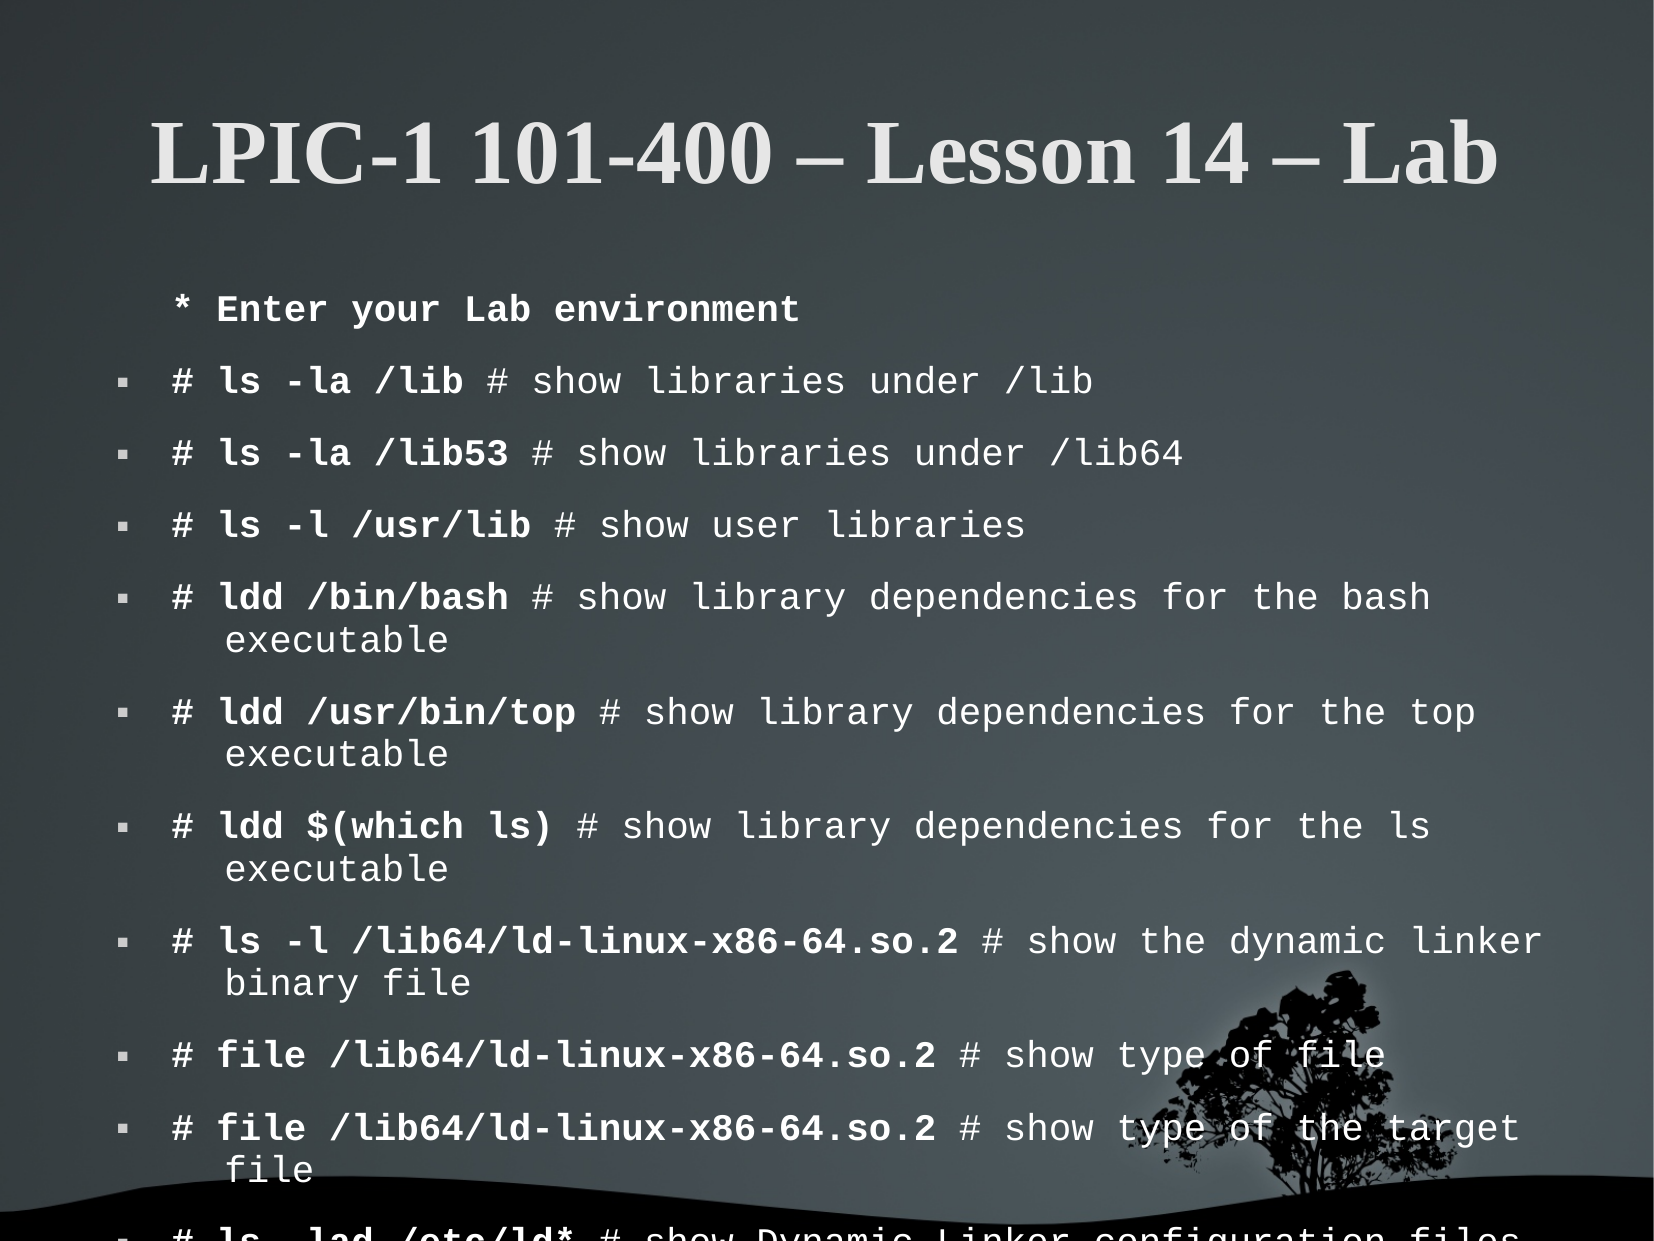

# LPIC-1 101-400 – Lesson 14 – Lab
* Enter your Lab environment
# ls -la /lib # show libraries under /lib
# ls -la /lib53 # show libraries under /lib64
# ls -l /usr/lib # show user libraries
# ldd /bin/bash # show library dependencies for the bash executable
# ldd /usr/bin/top # show library dependencies for the top executable
# ldd $(which ls) # show library dependencies for the ls executable
# ls -l /lib64/ld-linux-x86-64.so.2 # show the dynamic linker binary file
# file /lib64/ld-linux-x86-64.so.2 # show type of file
# file /lib64/ld-linux-x86-64.so.2 # show type of the target file
# ls -lad /etc/ld* # show Dynamic Linker configuration files
# ls -la /etc/ld* # same but with directory contents